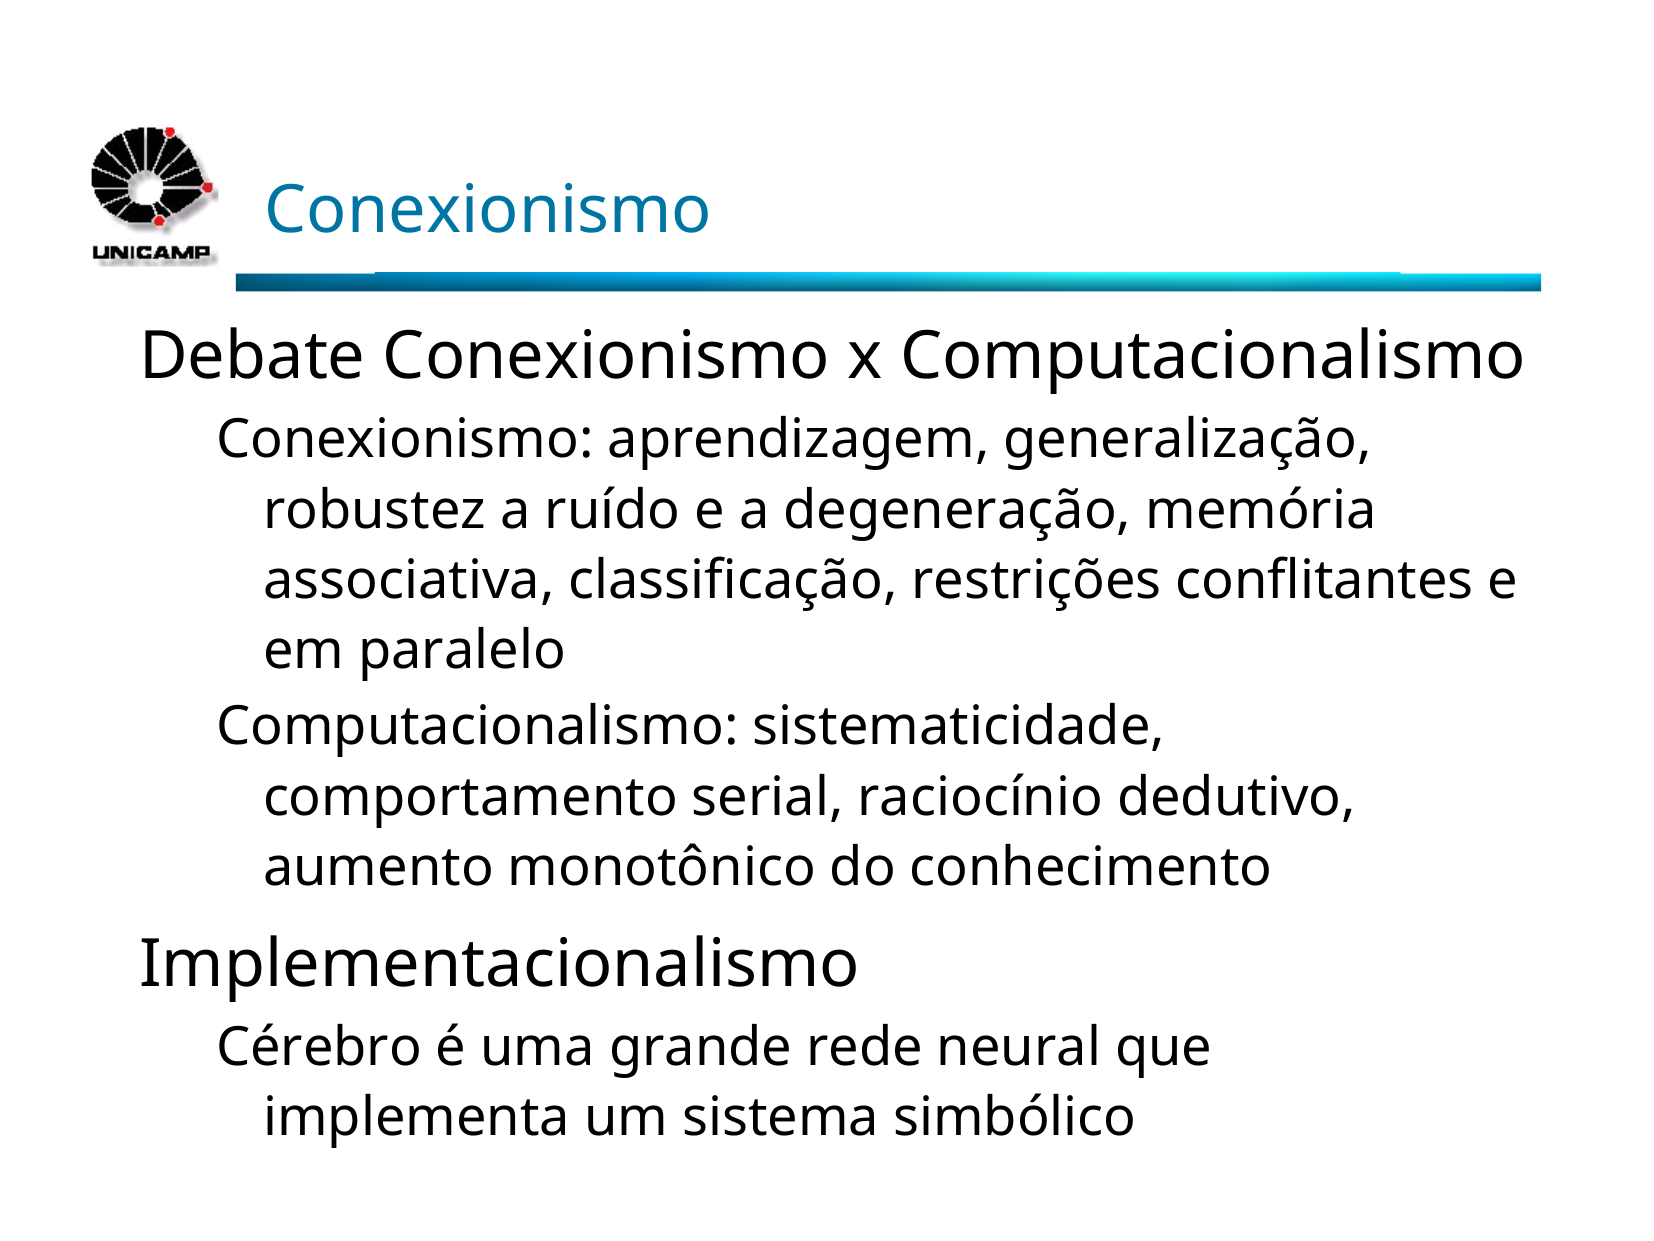

# Conexionismo
Debate Conexionismo x Computacionalismo
Conexionismo: aprendizagem, generalização, robustez a ruído e a degeneração, memória associativa, classificação, restrições conflitantes e em paralelo
Computacionalismo: sistematicidade, comportamento serial, raciocínio dedutivo, aumento monotônico do conhecimento
Implementacionalismo
Cérebro é uma grande rede neural que implementa um sistema simbólico